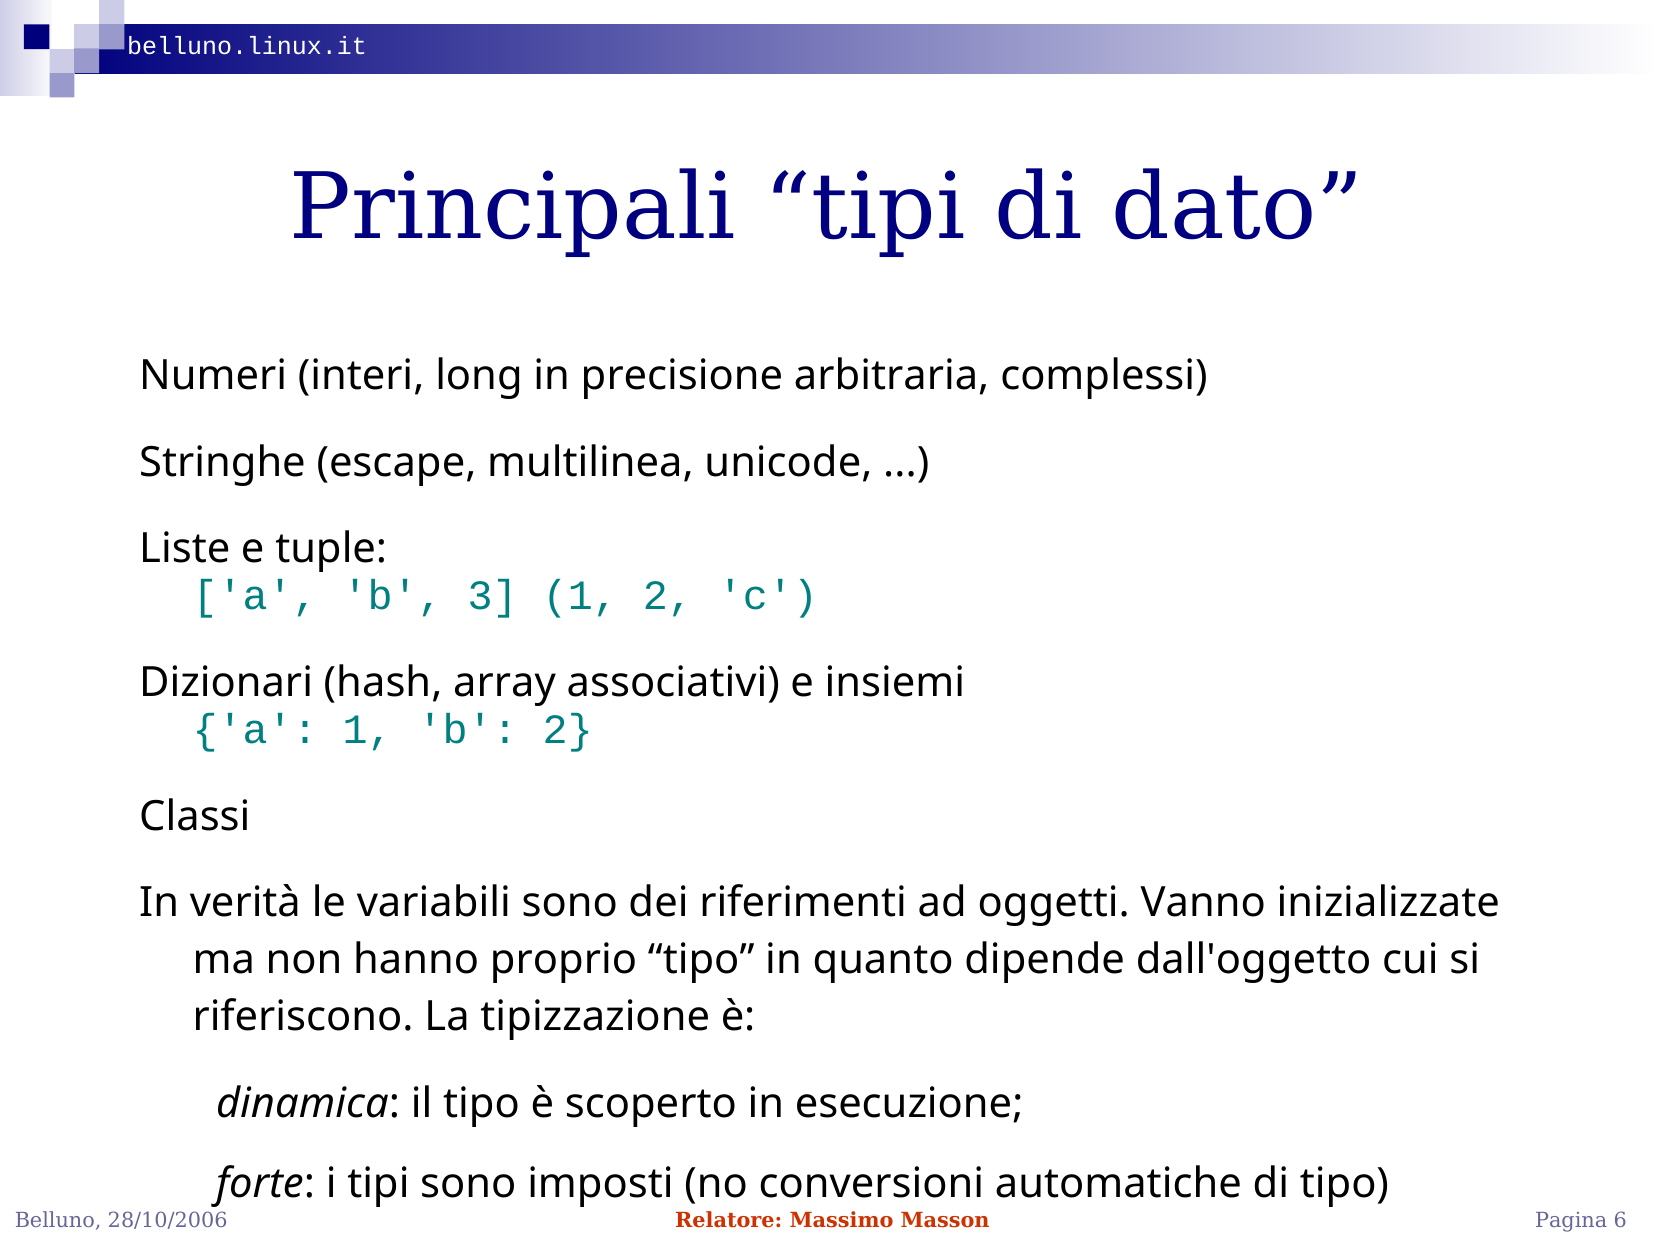

# Principali “tipi di dato”
Numeri (interi, long in precisione arbitraria, complessi)
Stringhe (escape, multilinea, unicode, ...)
Liste e tuple:
['a', 'b', 3] (1, 2, 'c')
Dizionari (hash, array associativi) e insiemi
{'a': 1, 'b': 2}
Classi
In verità le variabili sono dei riferimenti ad oggetti. Vanno inizializzate ma non hanno proprio “tipo” in quanto dipende dall'oggetto cui si riferiscono. La tipizzazione è:
dinamica: il tipo è scoperto in esecuzione;
forte: i tipi sono imposti (no conversioni automatiche di tipo)